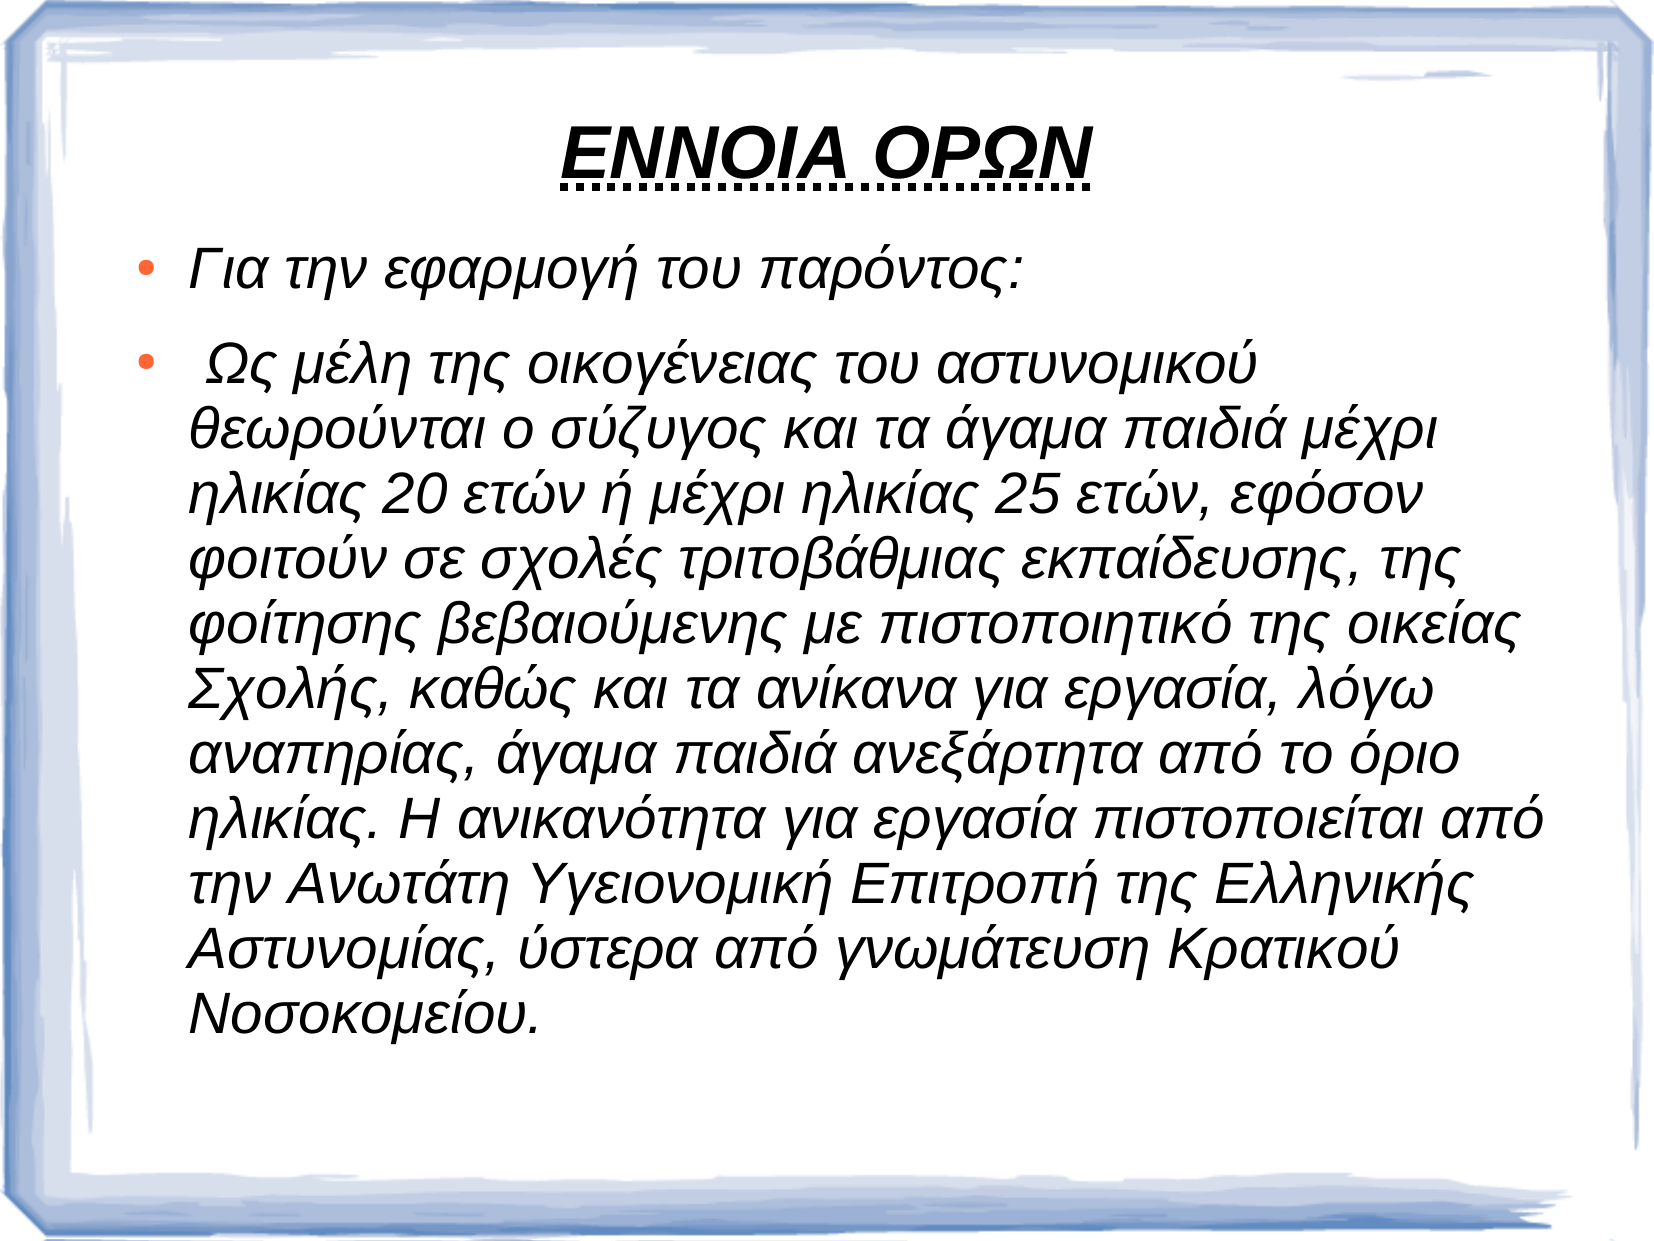

# ΕΝΝΟΙΑ ΟΡΩΝ
Για την εφαρμογή του παρόντος:
 Ως μέλη της οικογένειας του αστυνομικού θεωρούνται ο σύζυγος και τα άγαμα παιδιά μέχρι ηλικίας 20 ετών ή μέχρι ηλικίας 25 ετών, εφόσον φοιτούν σε σχολές τριτοβάθμιας εκπαίδευσης, της φοίτησης βεβαιούμενης με πιστοποιητικό της οικείας Σχολής, καθώς και τα ανίκανα για εργασία, λόγω αναπηρίας, άγαμα παιδιά ανεξάρτητα από το όριο ηλικίας. Η ανικανότητα για εργασία πιστοποιείται από την Ανωτάτη Υγειονομική Επιτροπή της Ελληνικής Αστυνομίας, ύστερα από γνωμάτευση Κρατικού Νοσοκομείου.